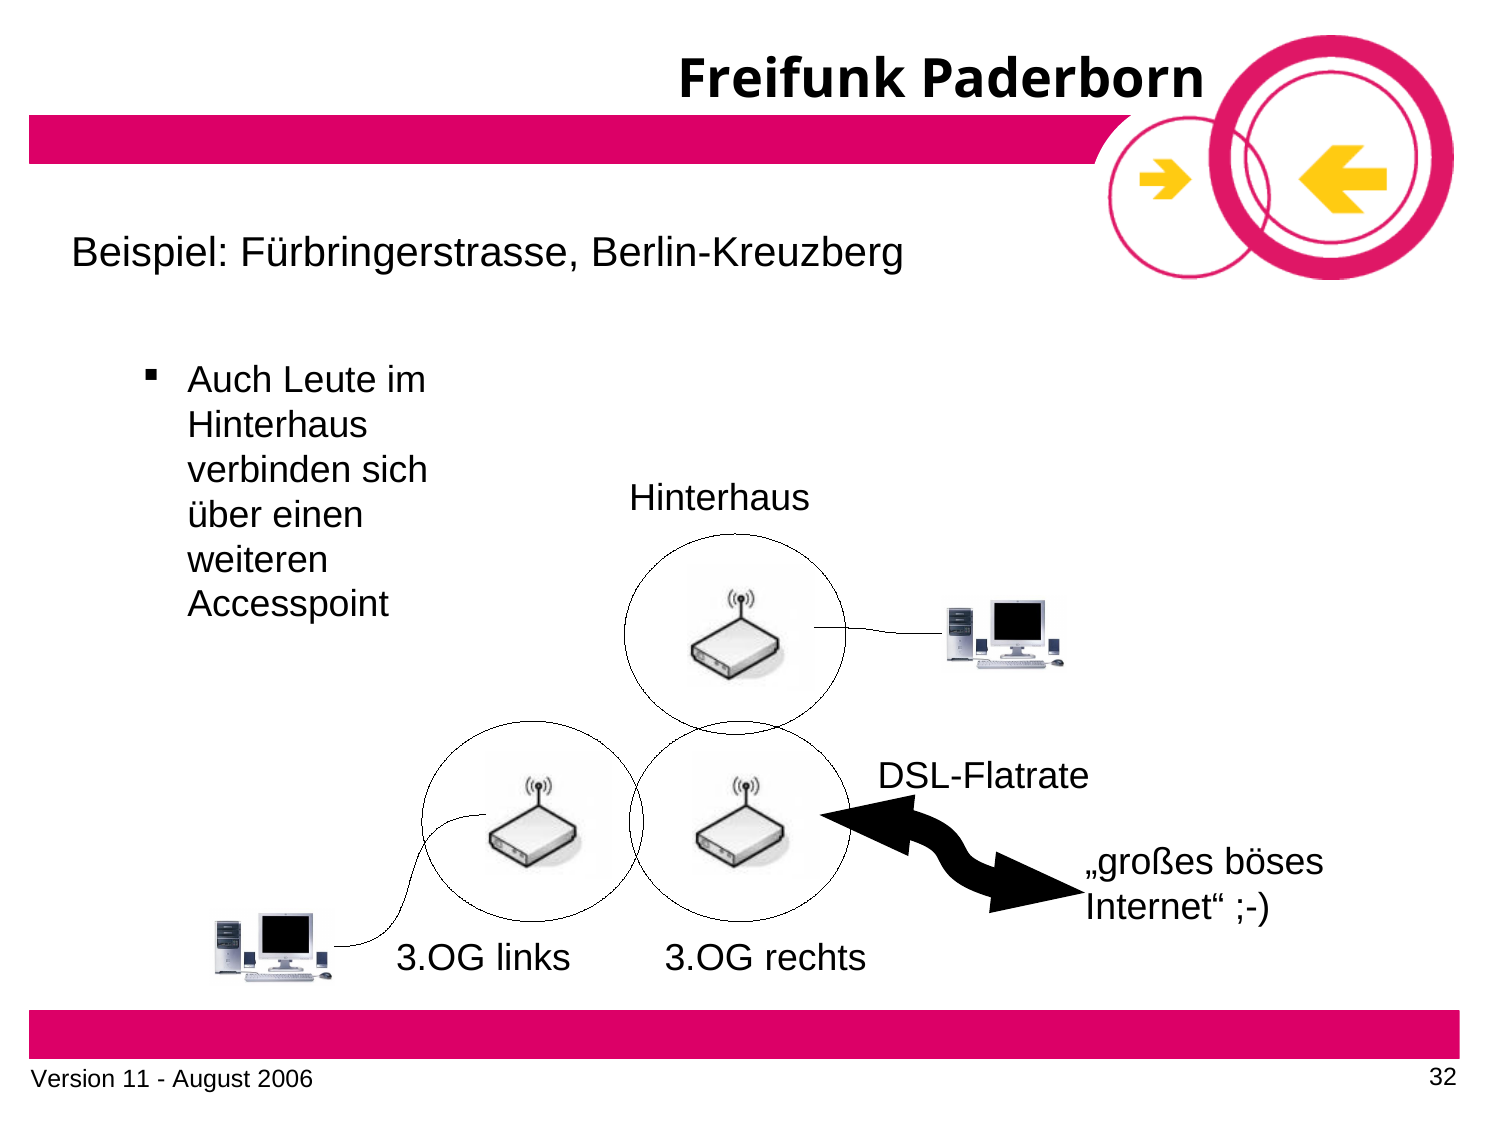

Beispiel: Fürbringerstrasse, Berlin-Kreuzberg
Auch Leute im Hinterhaus verbinden sich über einen weiteren Accesspoint
Hinterhaus
DSL-Flatrate
„großes böses
Internet“ ;-)
3.OG links
3.OG rechts
32
Version 11 - August 2006